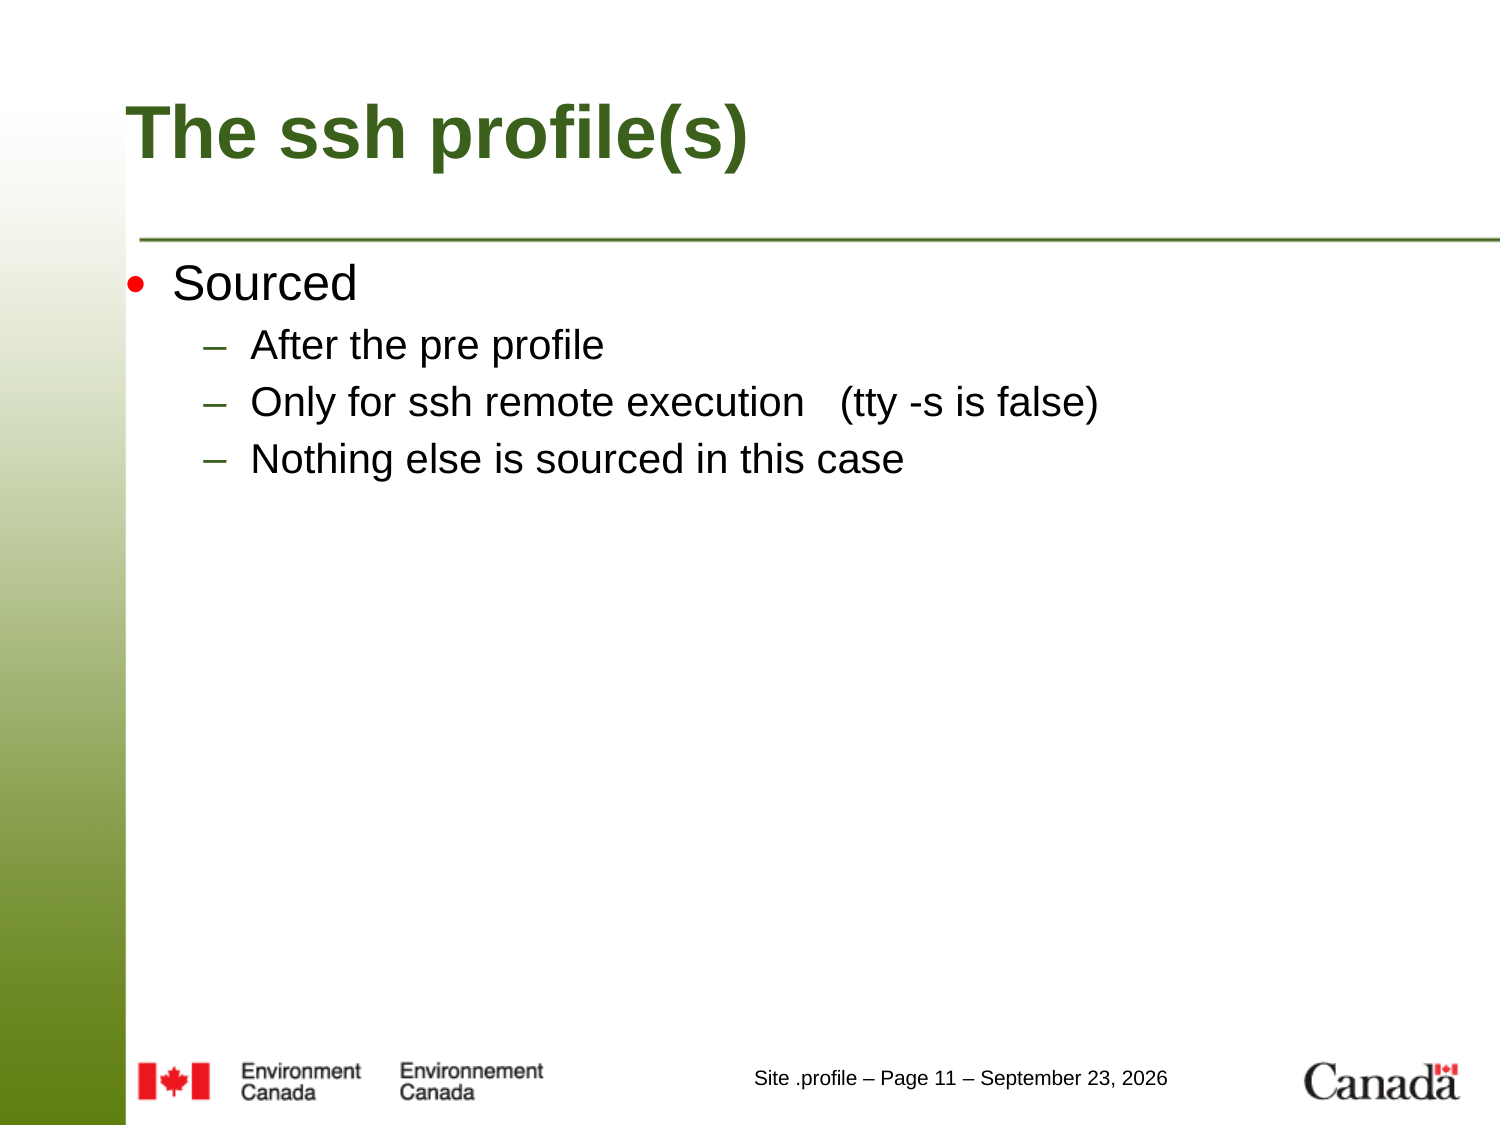

# The ssh profile(s)
Sourced
After the pre profile
Only for ssh remote execution (tty -s is false)
Nothing else is sourced in this case